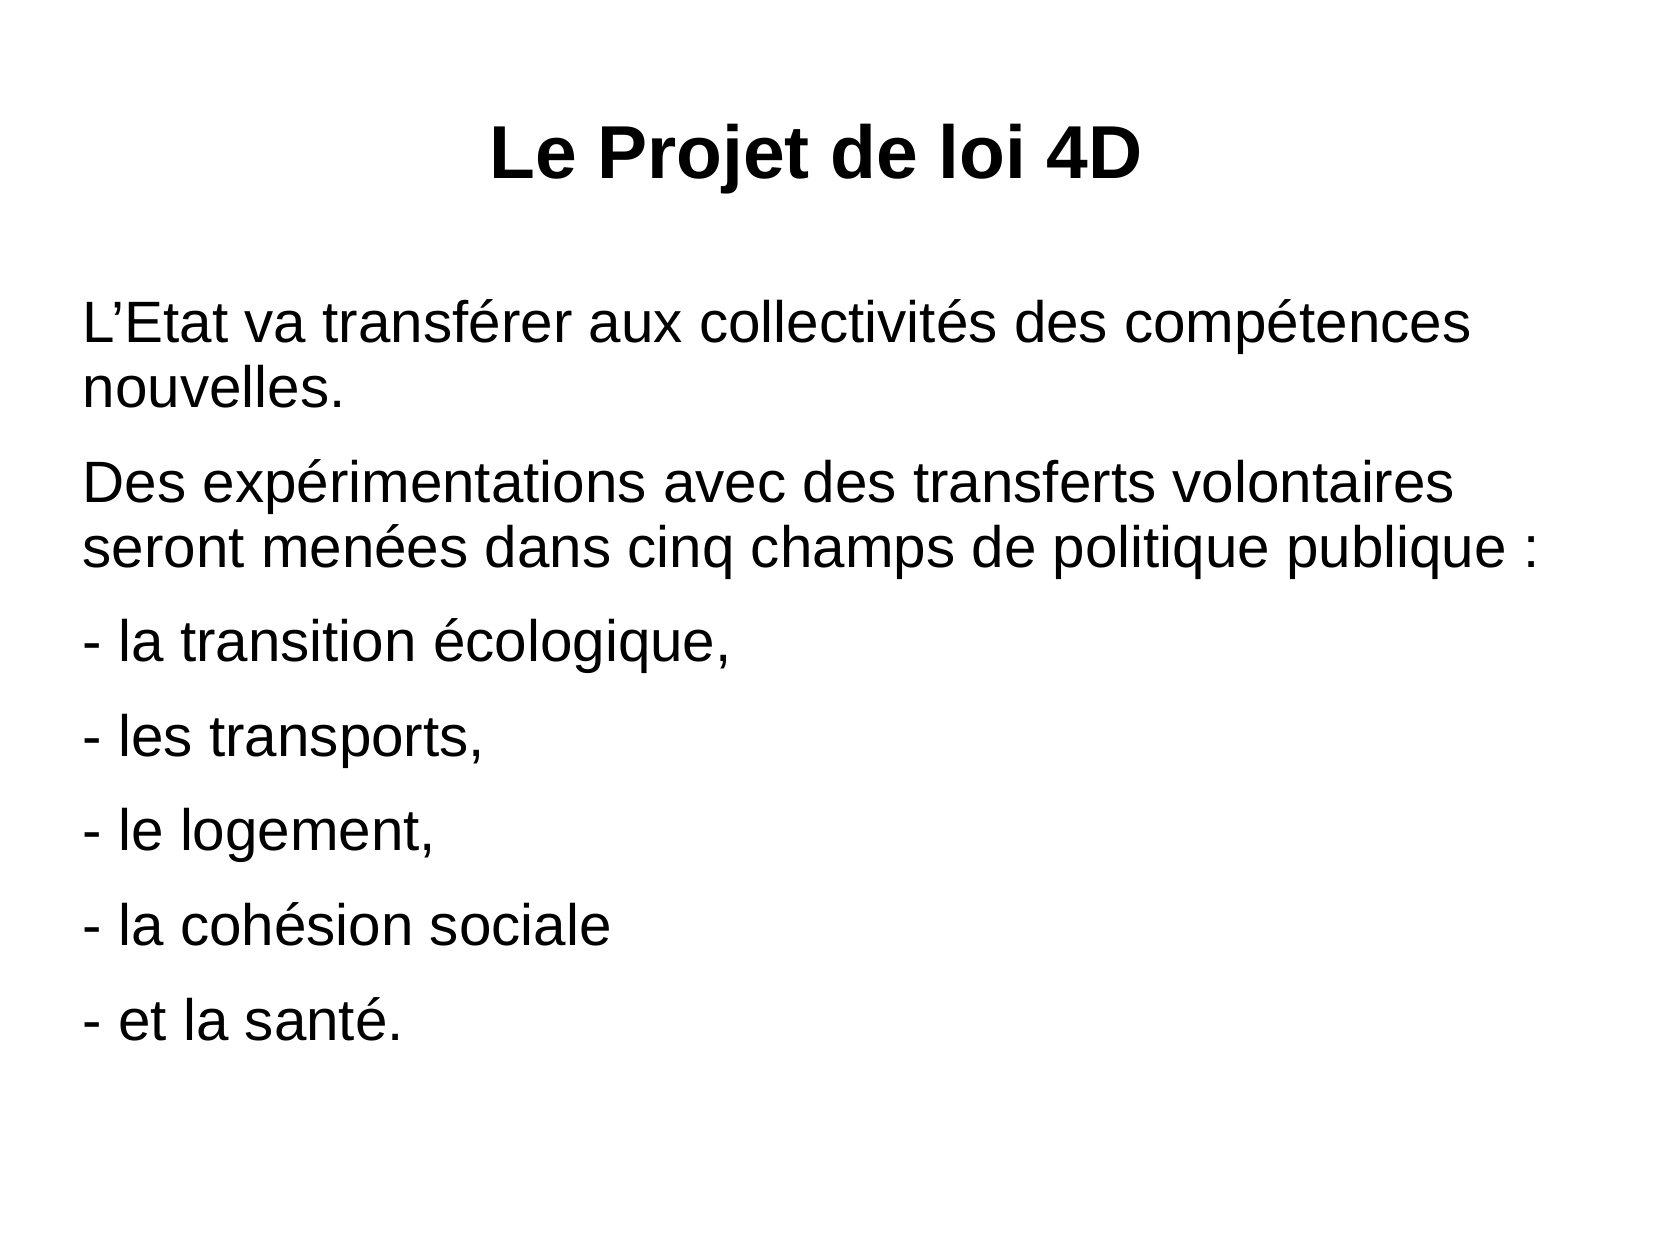

# Le Projet de loi 4D
L’Etat va transférer aux collectivités des compétences nouvelles.
Des expérimentations avec des transferts volontaires seront menées dans cinq champs de politique publique :
- la transition écologique,
- les transports,
- le logement,
- la cohésion sociale
- et la santé.